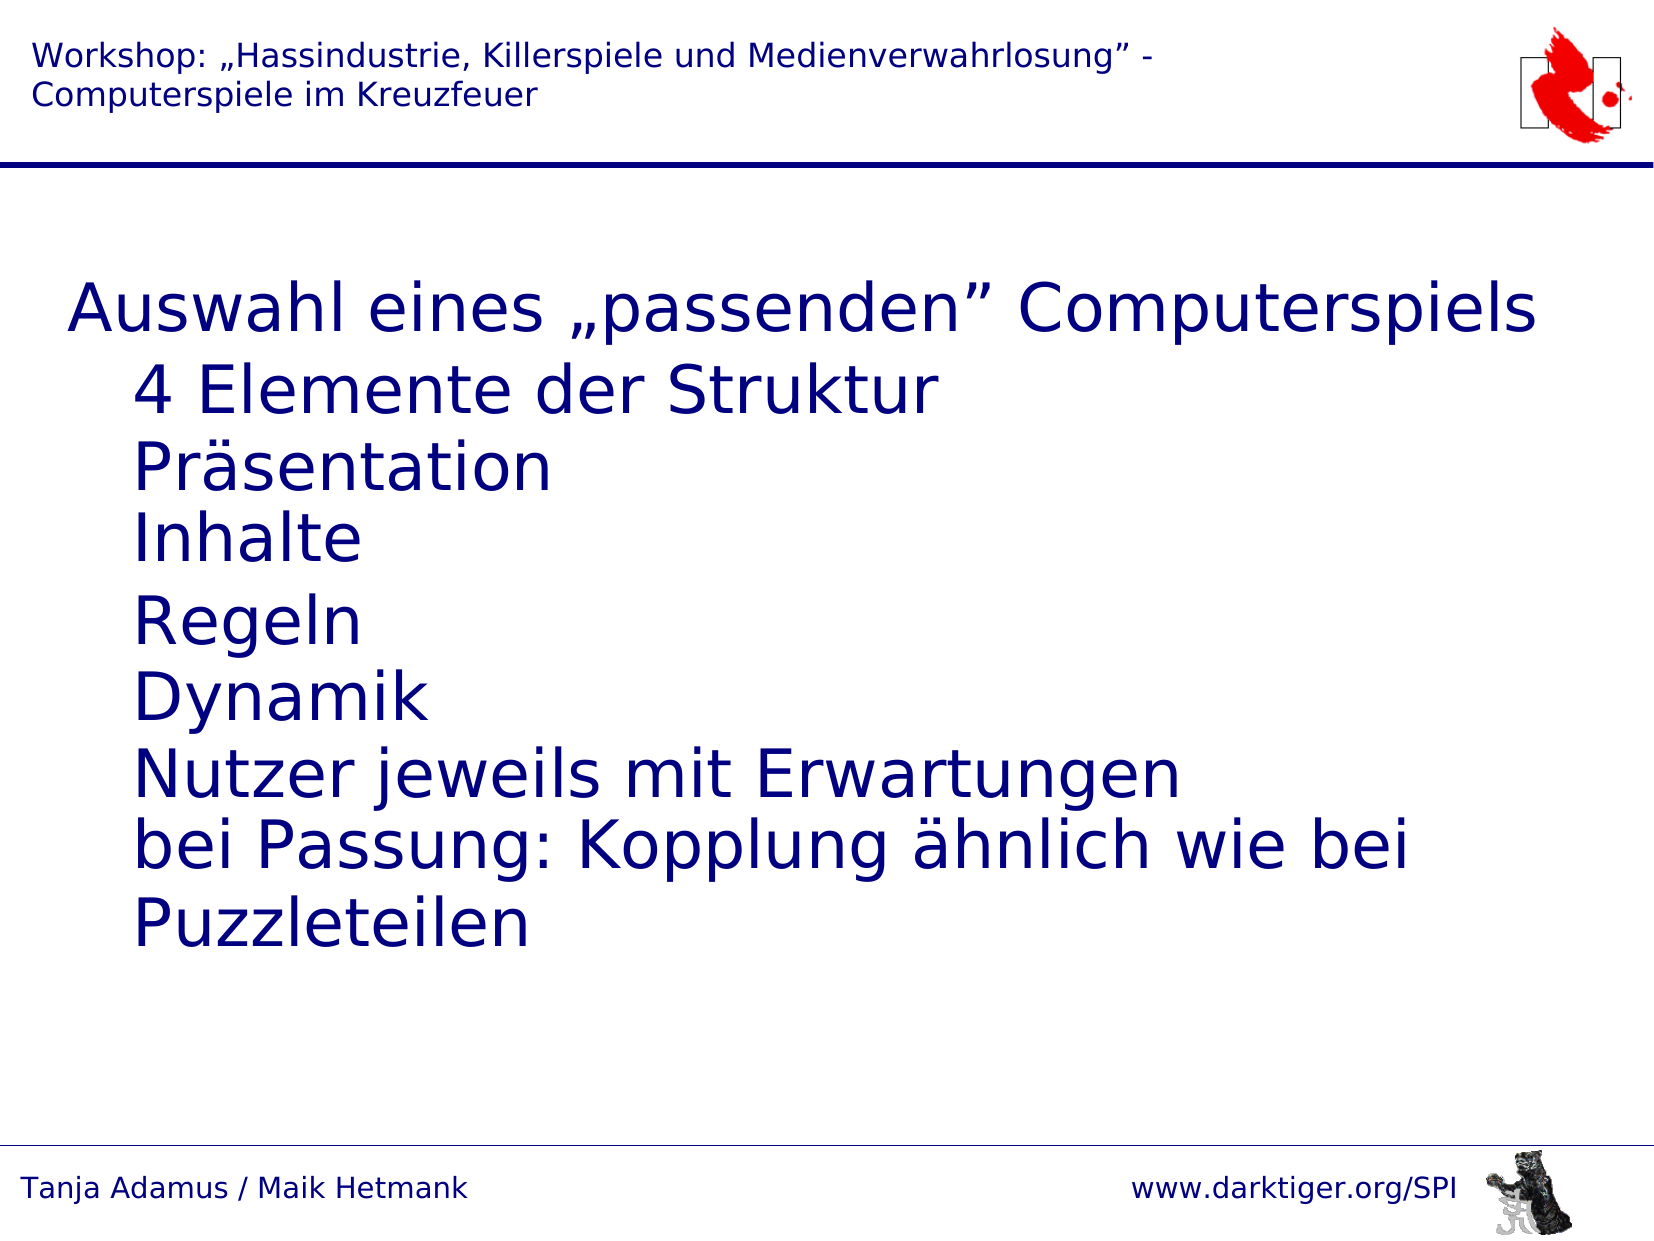

Workshop: „Hassindustrie, Killerspiele und Medienverwahrlosung” - Computerspiele im Kreuzfeuer
Auswahl eines „passenden” Computerspiels
4 Elemente der Struktur
Präsentation
Inhalte
Regeln
Dynamik
Nutzer jeweils mit Erwartungen
bei Passung: Kopplung ähnlich wie bei Puzzleteilen